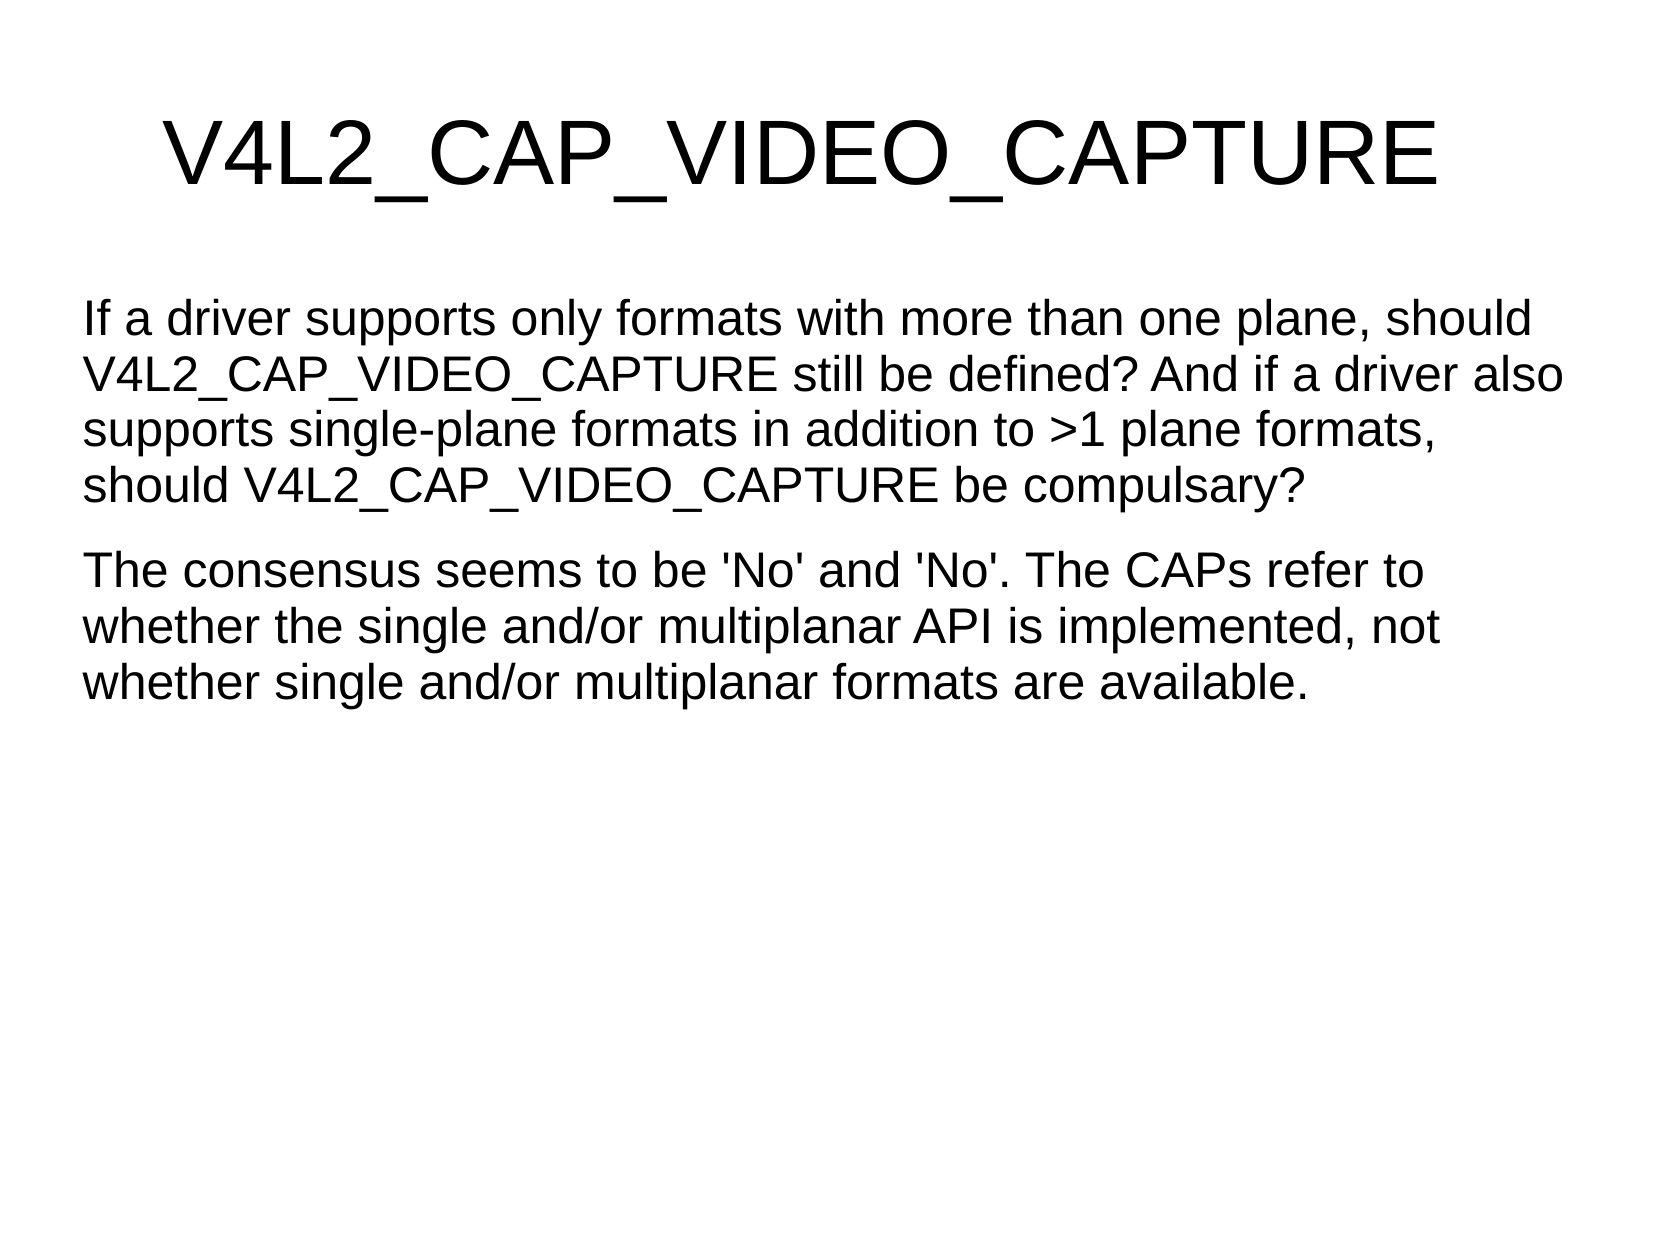

# V4L2_CAP_VIDEO_CAPTURE
If a driver supports only formats with more than one plane, should V4L2_CAP_VIDEO_CAPTURE still be defined? And if a driver also supports single-plane formats in addition to >1 plane formats, should V4L2_CAP_VIDEO_CAPTURE be compulsary?
The consensus seems to be 'No' and 'No'. The CAPs refer to whether the single and/or multiplanar API is implemented, not whether single and/or multiplanar formats are available.